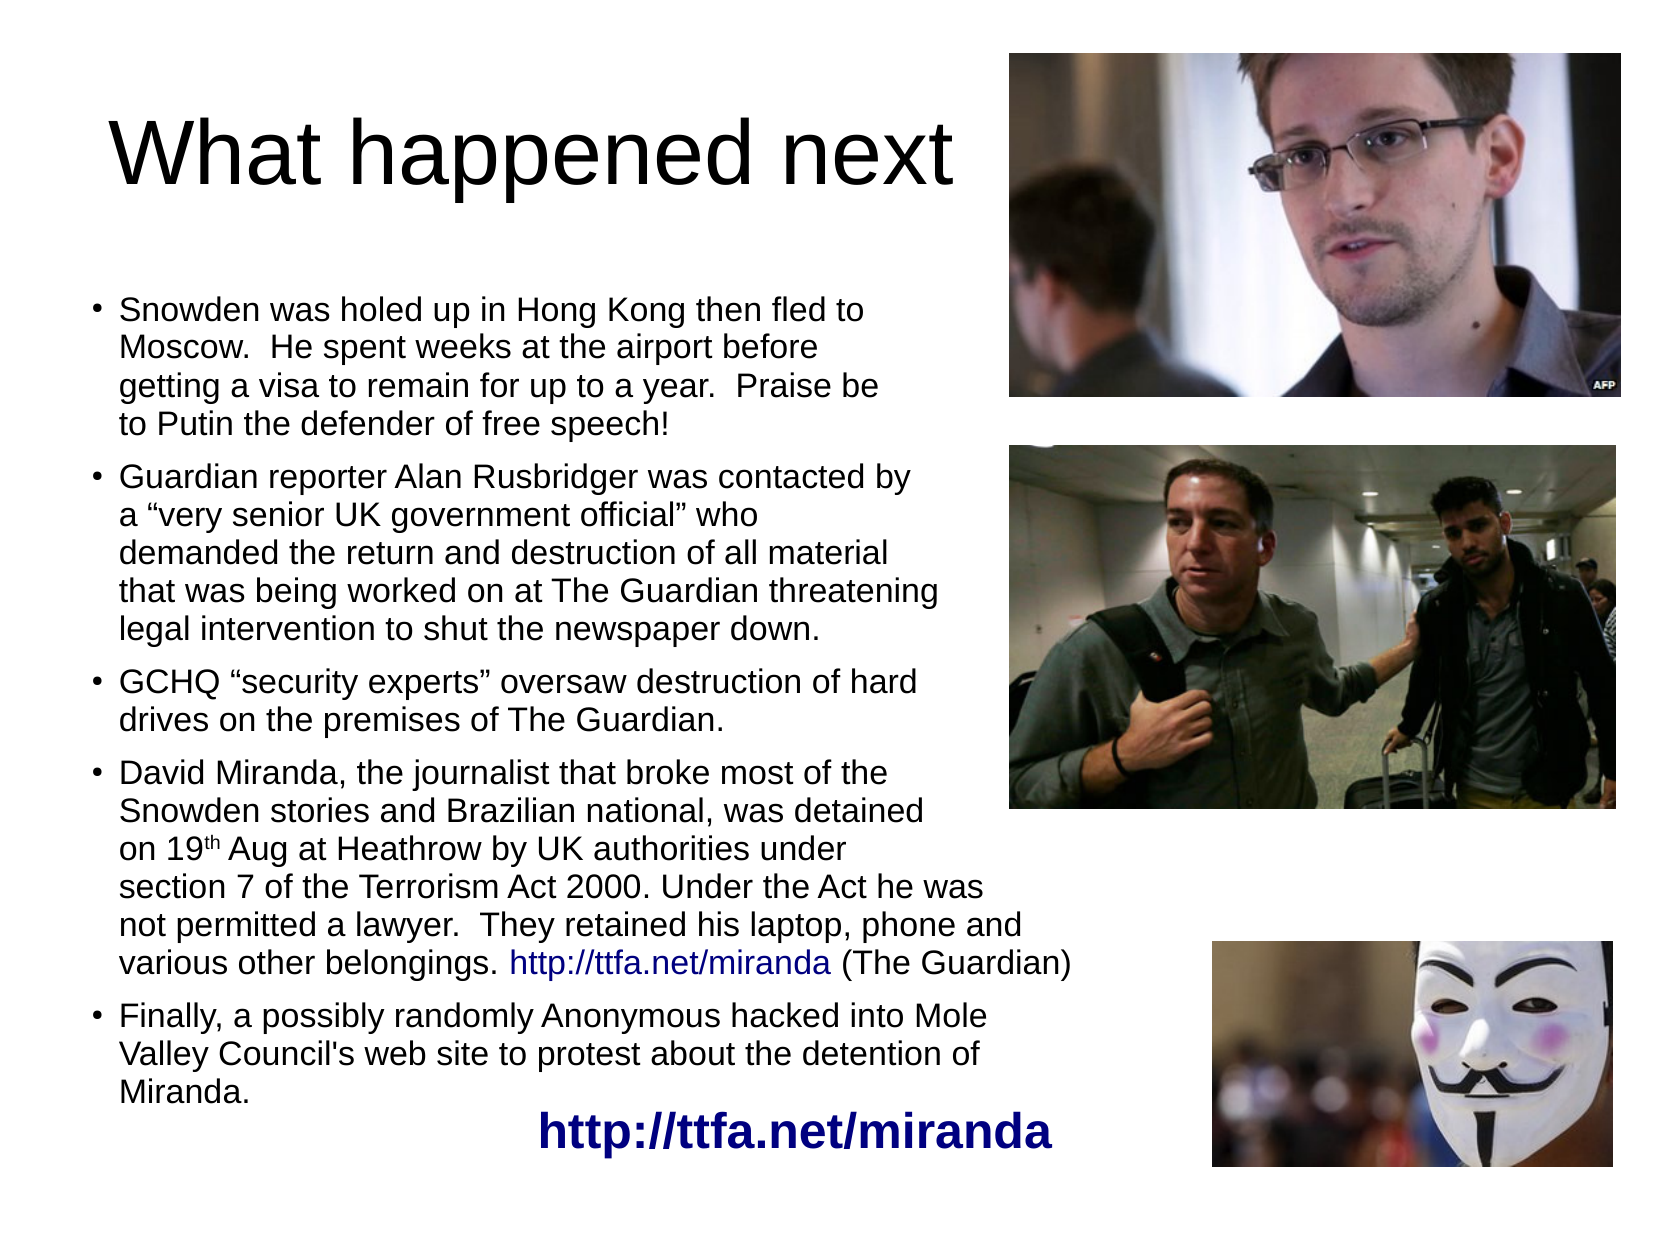

# What happened next
Snowden was holed up in Hong Kong then fled to
Moscow. He spent weeks at the airport before
getting a visa to remain for up to a year. Praise be
to Putin the defender of free speech!
Guardian reporter Alan Rusbridger was contacted by
a “very senior UK government official” who
demanded the return and destruction of all material
that was being worked on at The Guardian threatening
legal intervention to shut the newspaper down.
GCHQ “security experts” oversaw destruction of hard
drives on the premises of The Guardian.
David Miranda, the journalist that broke most of the
Snowden stories and Brazilian national, was detained
on 19th Aug at Heathrow by UK authorities under
section 7 of the Terrorism Act 2000. Under the Act he was
not permitted a lawyer. They retained his laptop, phone and
various other belongings. http://ttfa.net/miranda (The Guardian)
Finally, a possibly randomly Anonymous hacked into Mole
Valley Council's web site to protest about the detention of
Miranda.
http://ttfa.net/miranda